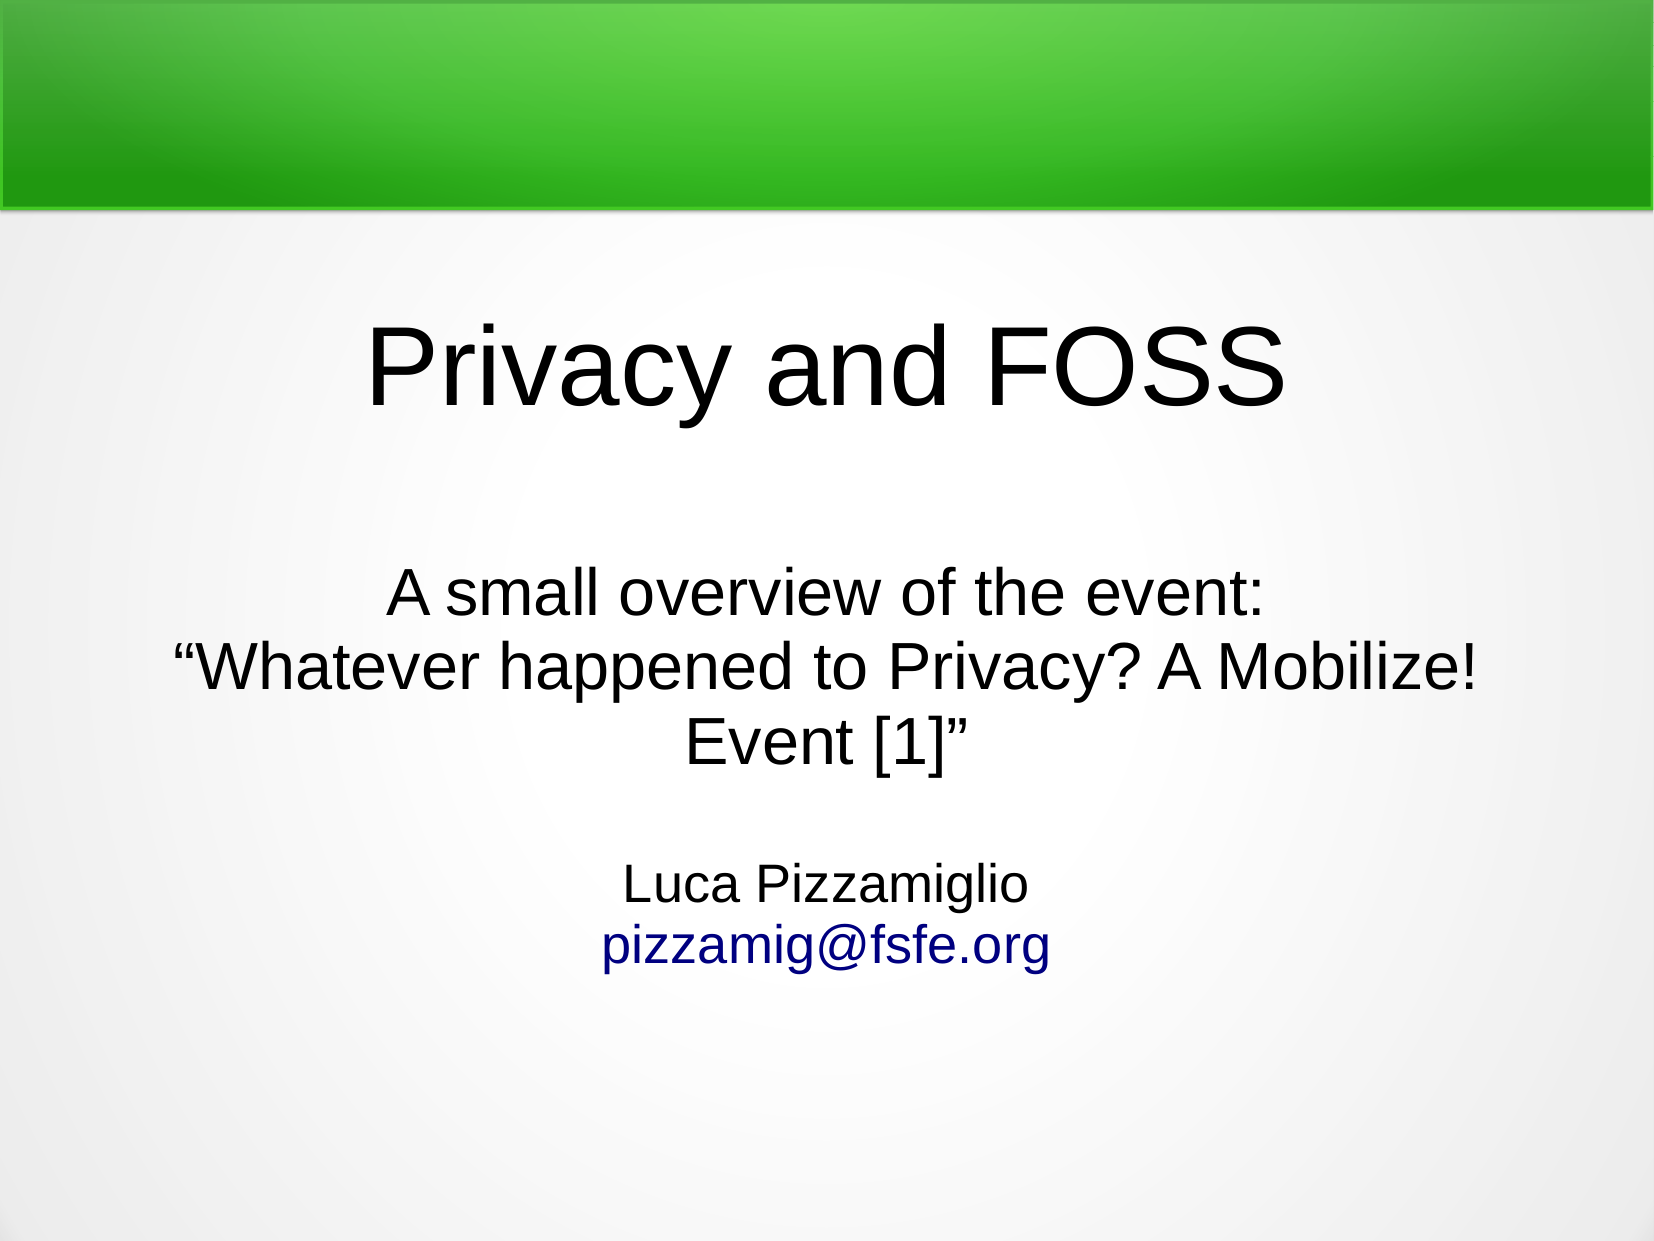

# Privacy and FOSS
A small overview of the event:
“Whatever happened to Privacy? A Mobilize! Event [1]”
Luca Pizzamiglio
pizzamig@fsfe.org